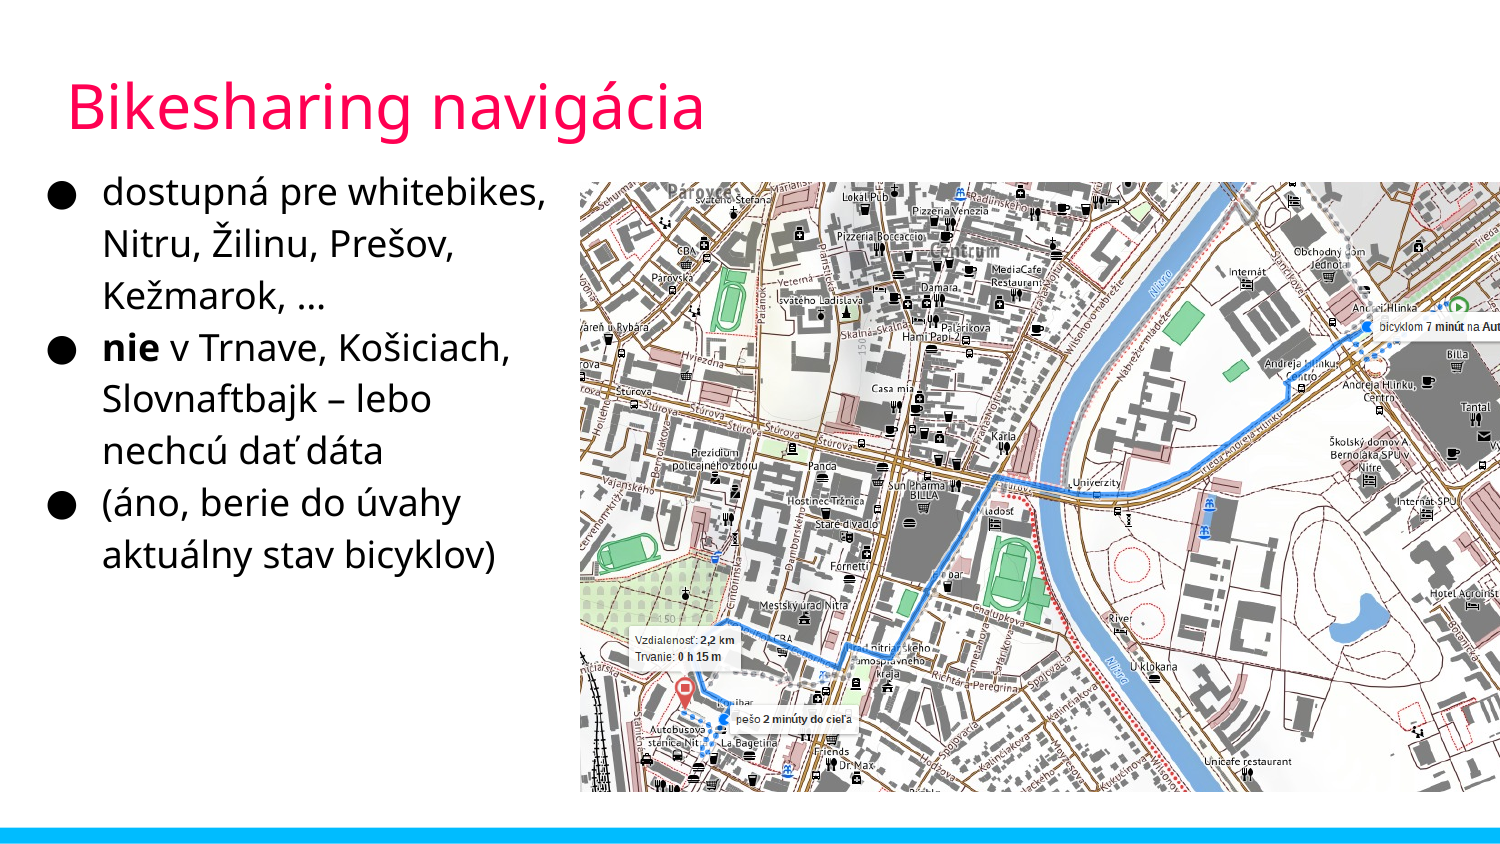

# Bikesharing navigácia
dostupná pre whitebikes, Nitru, Žilinu, Prešov, Kežmarok, …
nie v Trnave, Košiciach, Slovnaftbajk – lebo nechcú dať dáta
(áno, berie do úvahy aktuálny stav bicyklov)